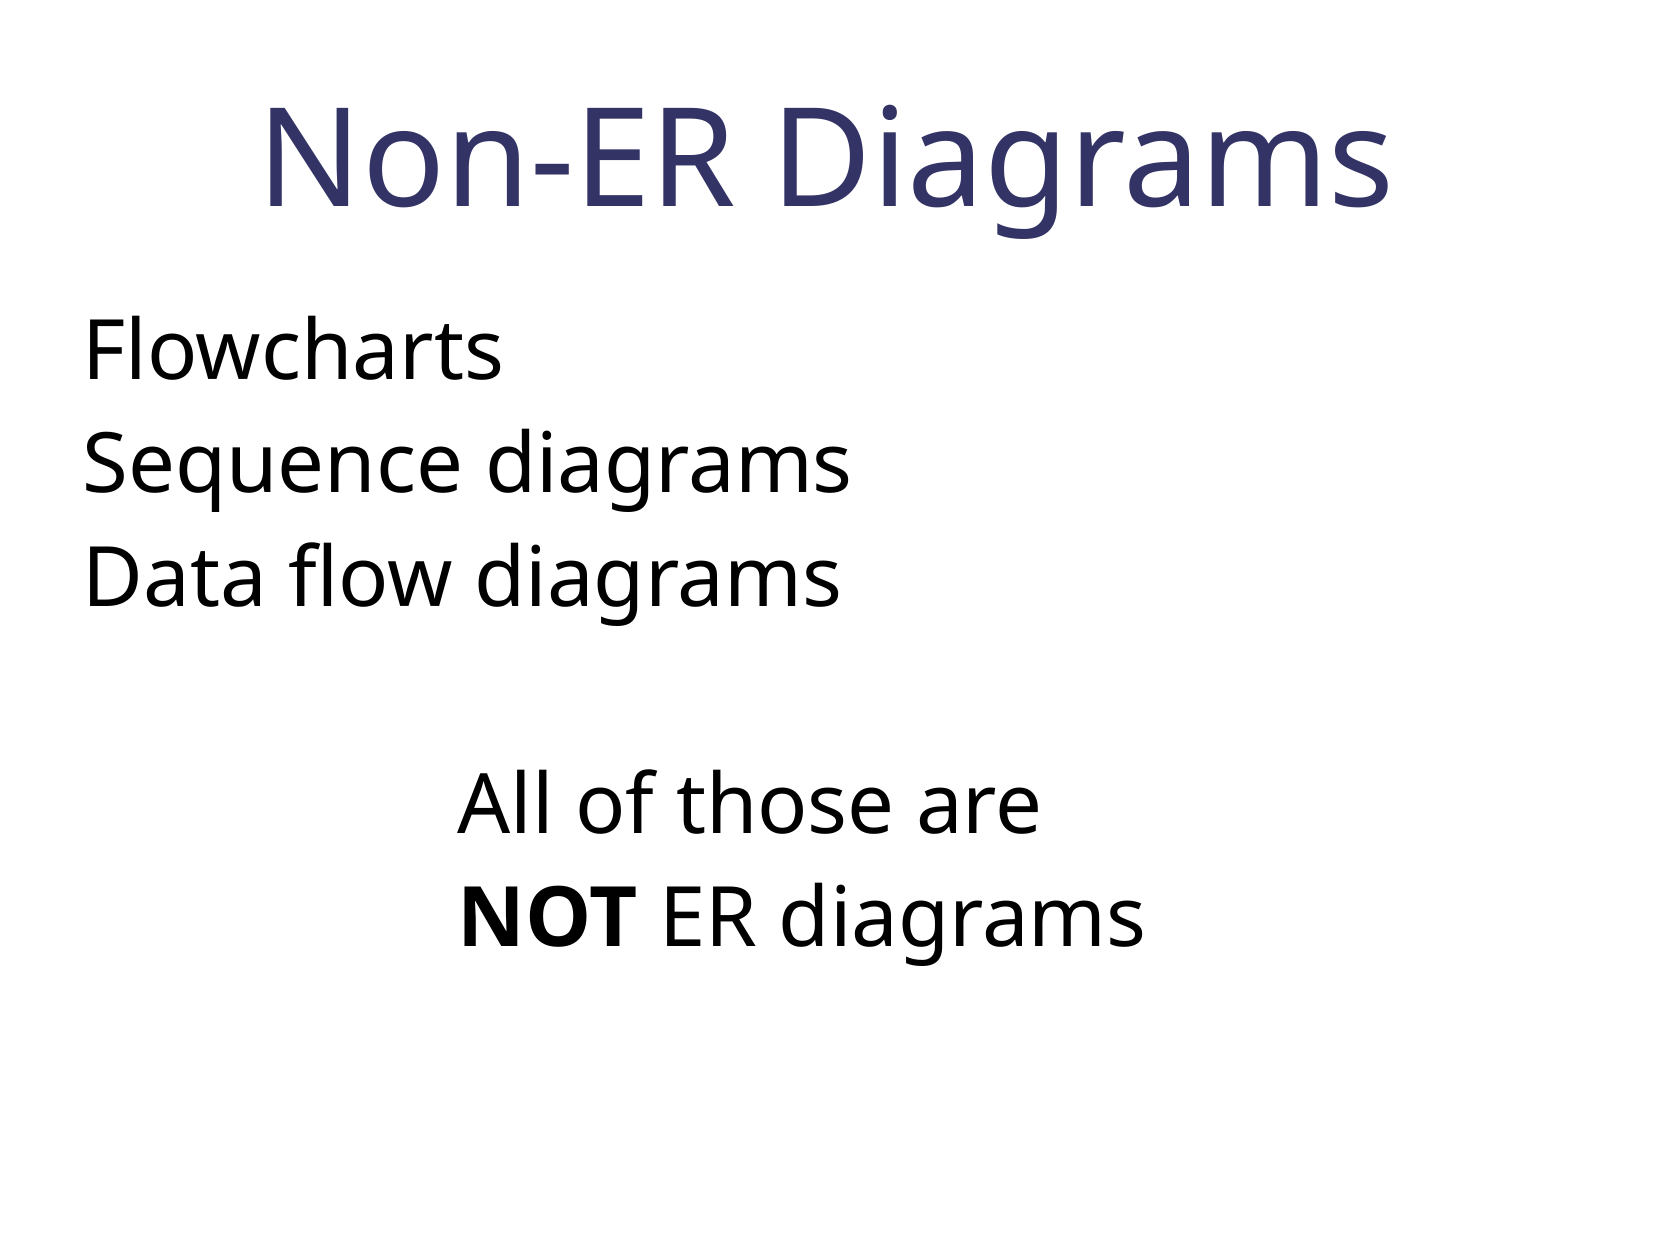

# Non-ER Diagrams
Flowcharts
Sequence diagrams
Data flow diagrams
					All of those are
					NOT ER diagrams